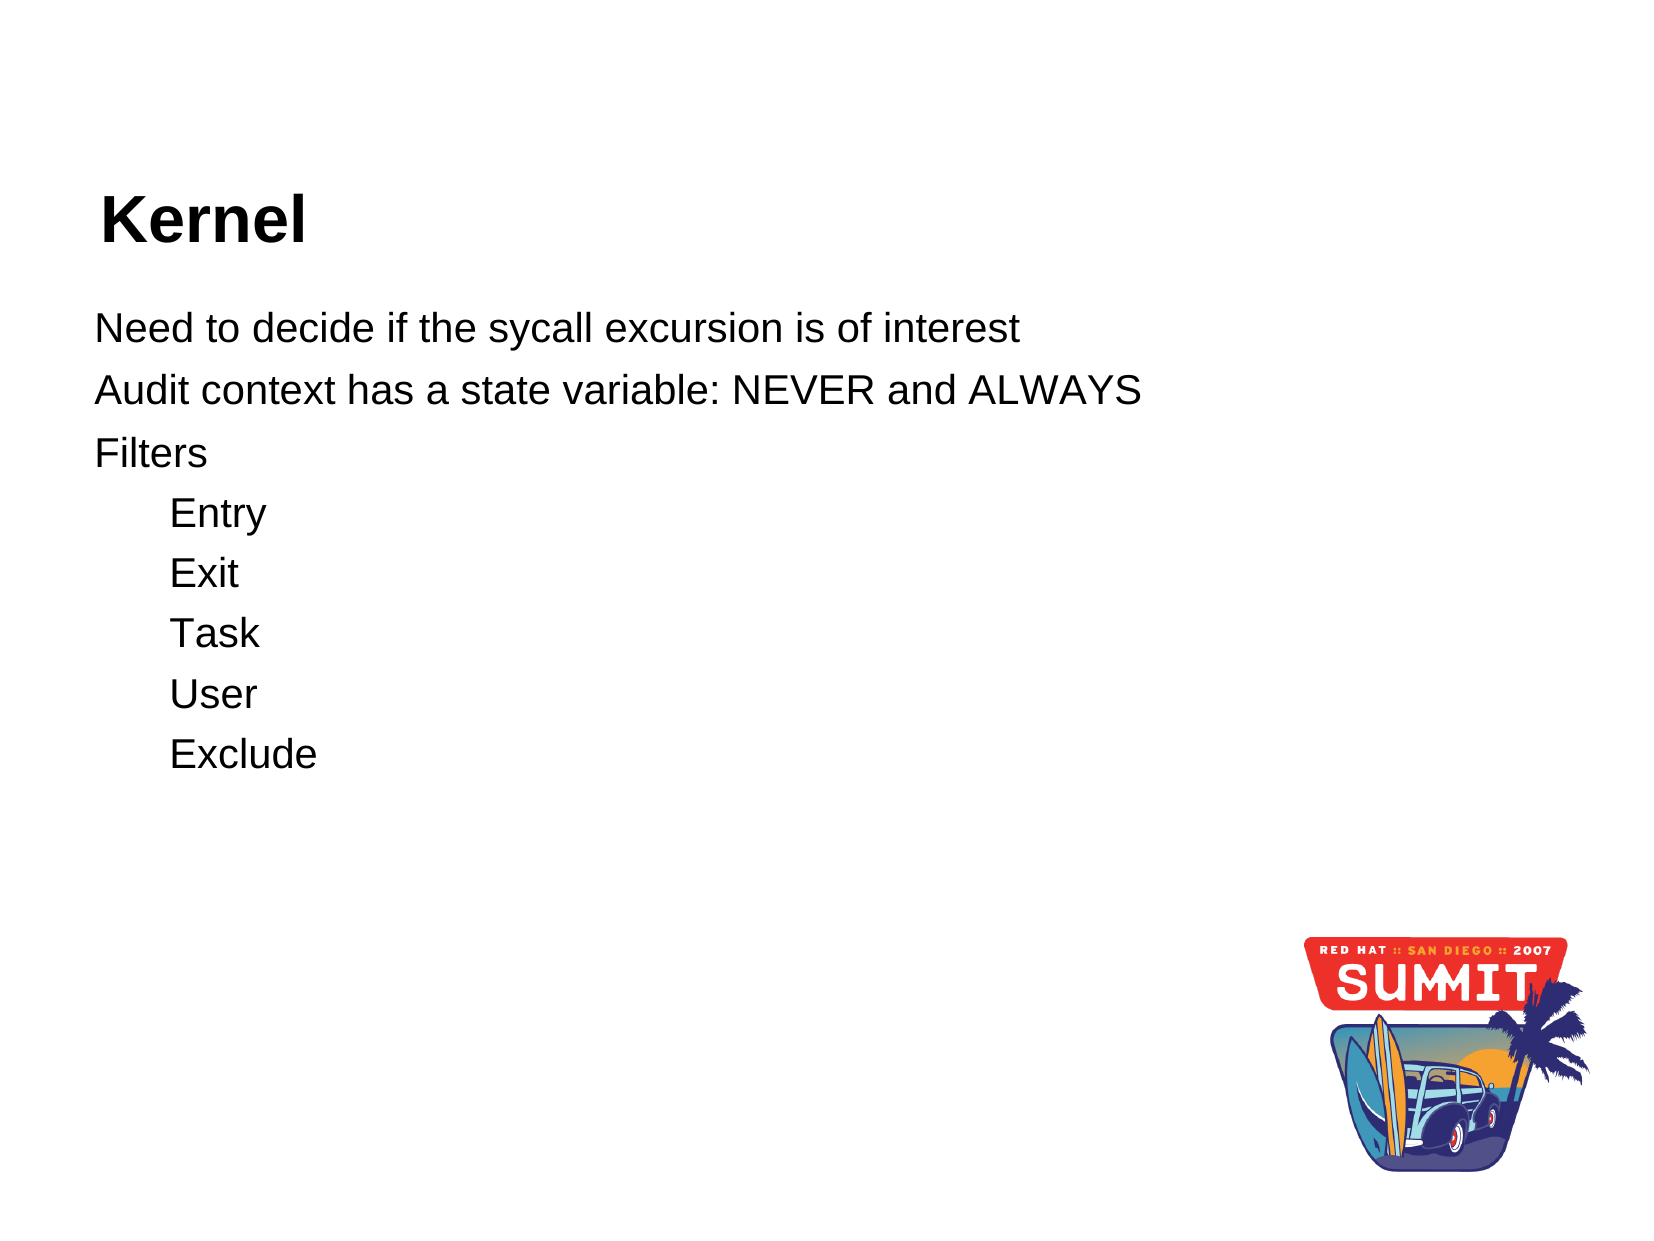

# Kernel
Need to decide if the sycall excursion is of interest
Audit context has a state variable: NEVER and ALWAYS
Filters
Entry
Exit
Task
User
Exclude